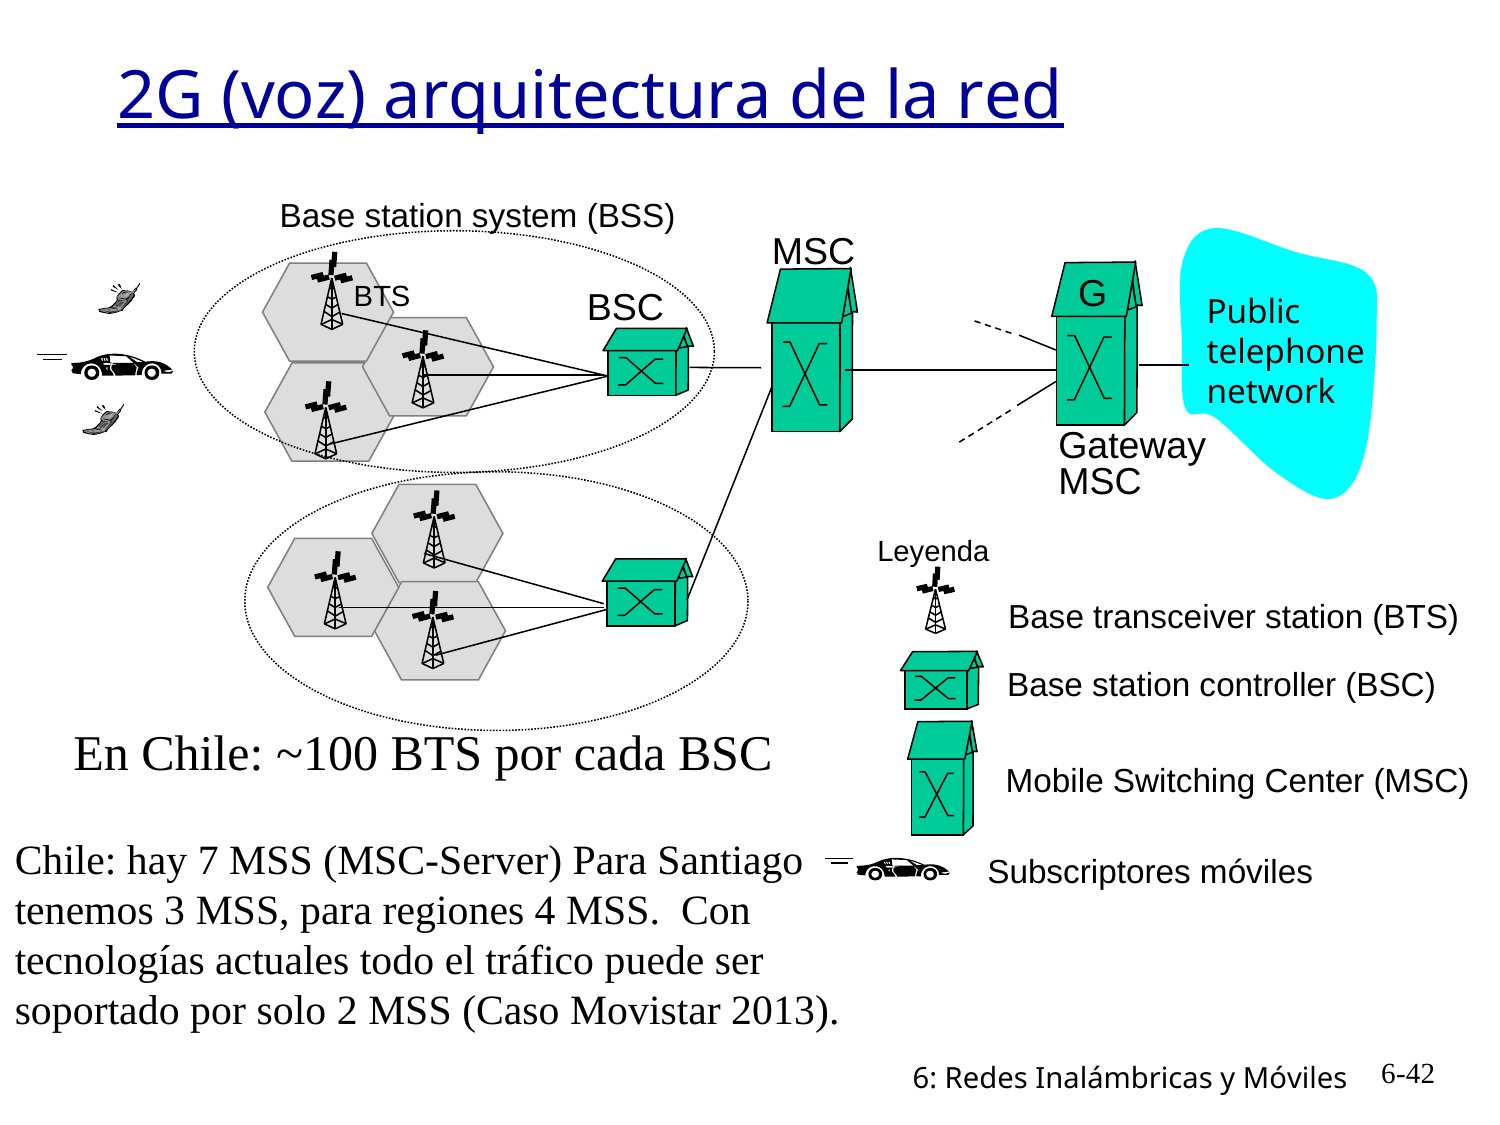

2G (voz) arquitectura de la red
Base station system (BSS)
MSC
G
BTS
BSC
Public
telephone
network
Gateway
MSC
Leyenda
Base transceiver station (BTS)
Base station controller (BSC)
Mobile Switching Center (MSC)
Subscriptores móviles
En Chile: ~100 BTS por cada BSC
Chile: hay 7 MSS (MSC-Server) Para Santiago tenemos 3 MSS, para regiones 4 MSS. Con tecnologías actuales todo el tráfico puede ser soportado por solo 2 MSS (Caso Movistar 2013).
42